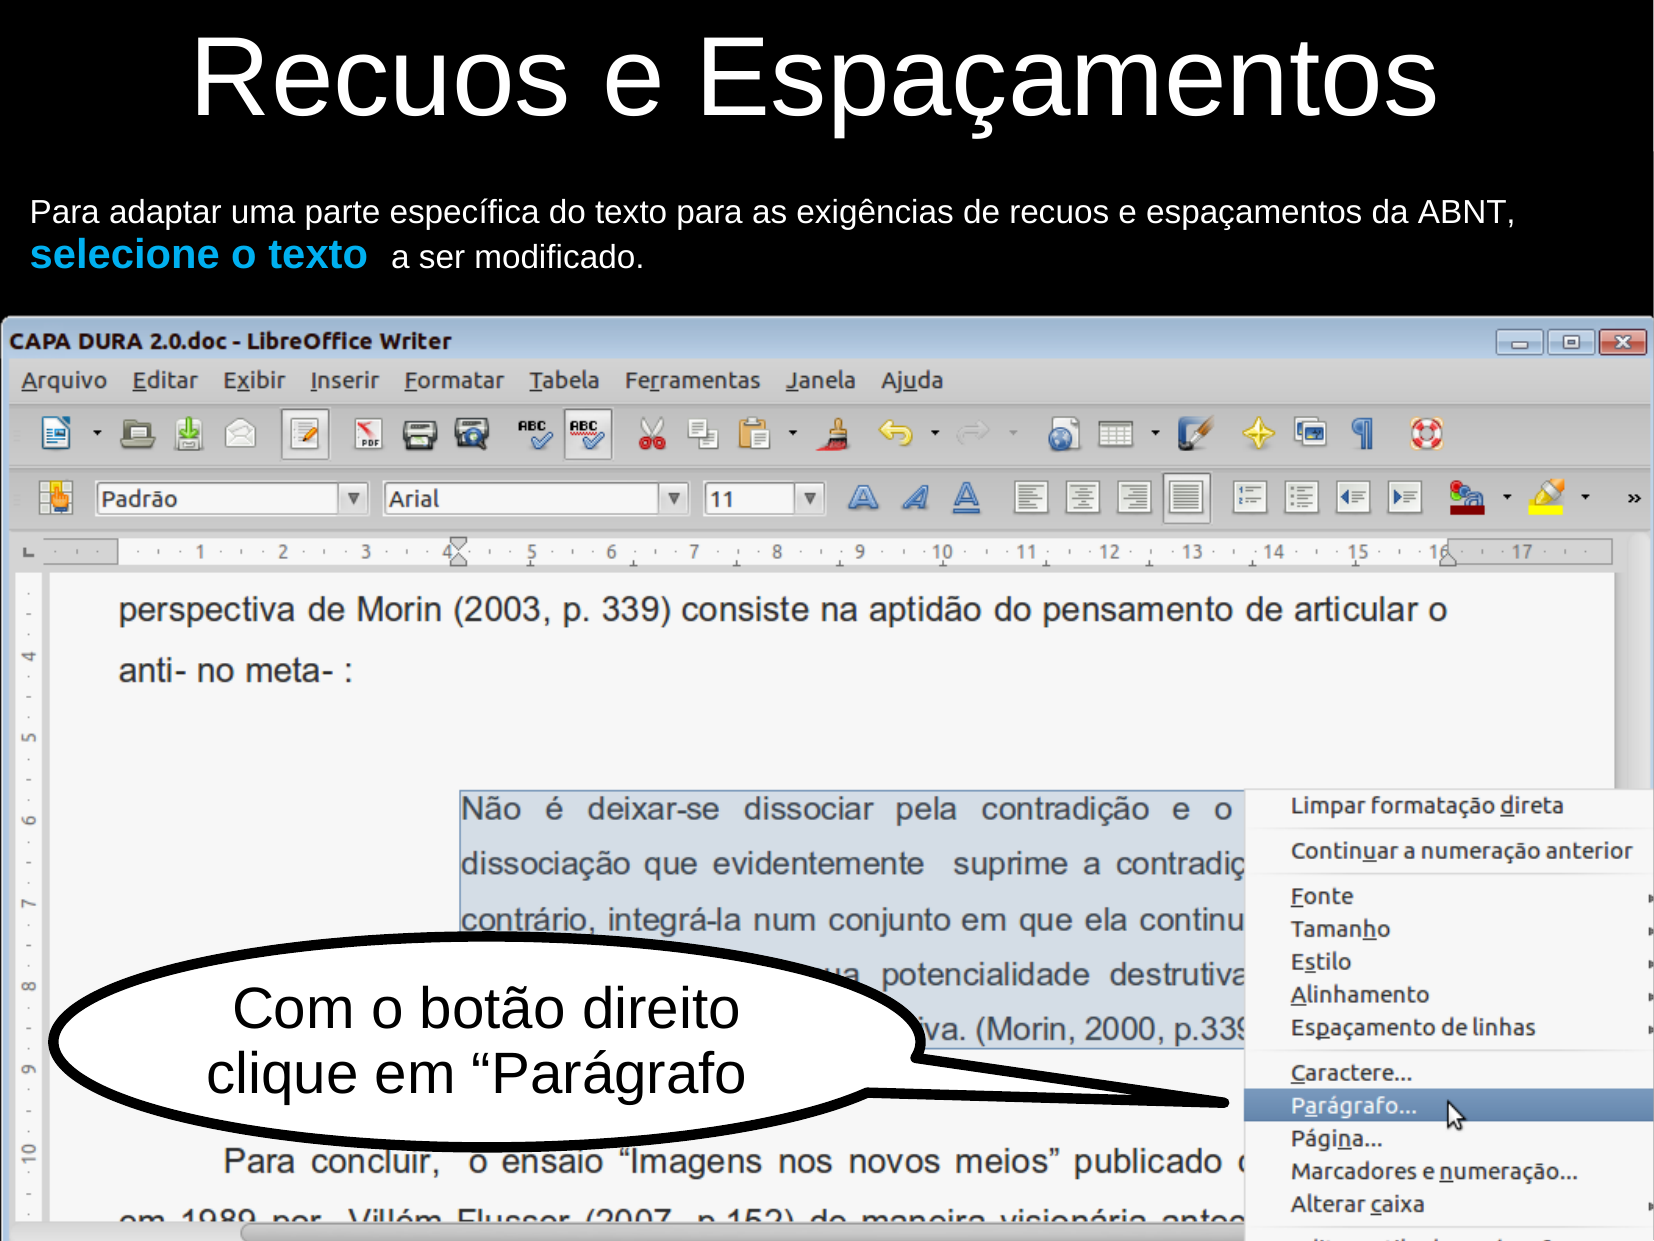

# Recuos e Espaçamentos
Para adaptar uma parte específica do texto para as exigências de recuos e espaçamentos da ABNT,
selecione o texto a ser modificado.
Com o botão direito clique em “Parágrafo”